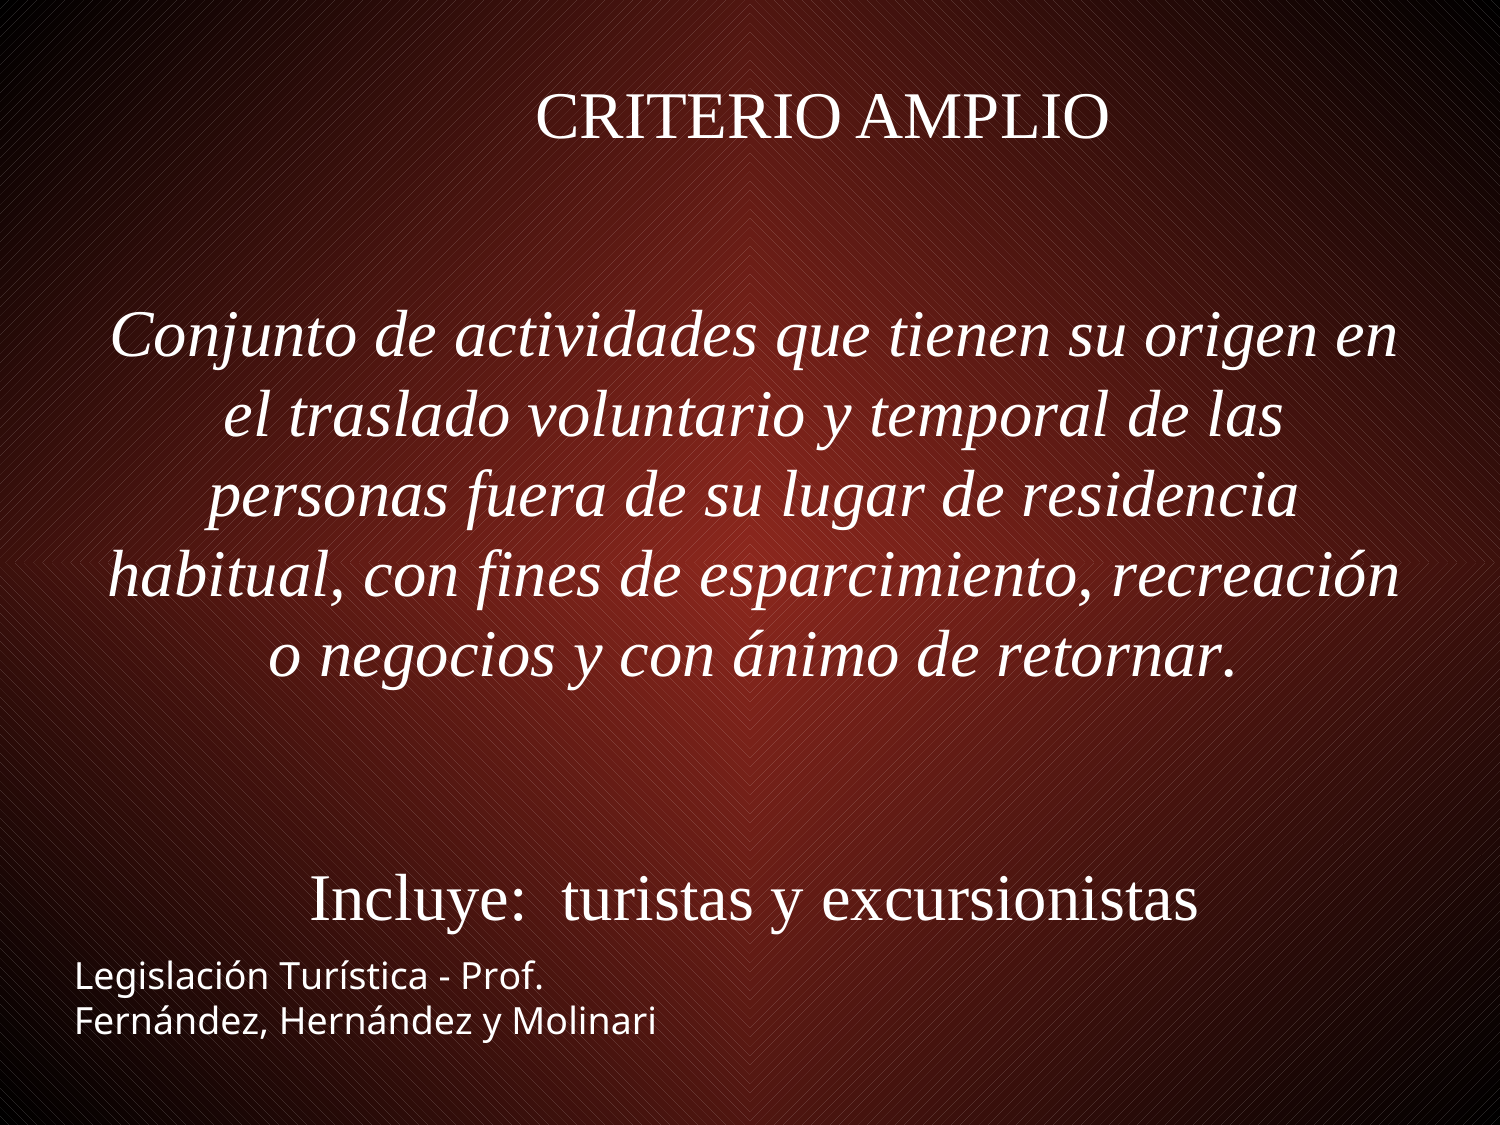

# CRITERIO AMPLIO
Conjunto de actividades que tienen su origen en el traslado voluntario y temporal de las personas fuera de su lugar de residencia habitual, con fines de esparcimiento, recreación o negocios y con ánimo de retornar.
Incluye: turistas y excursionistas
Legislación Turística - Prof. Fernández, Hernández y Molinari